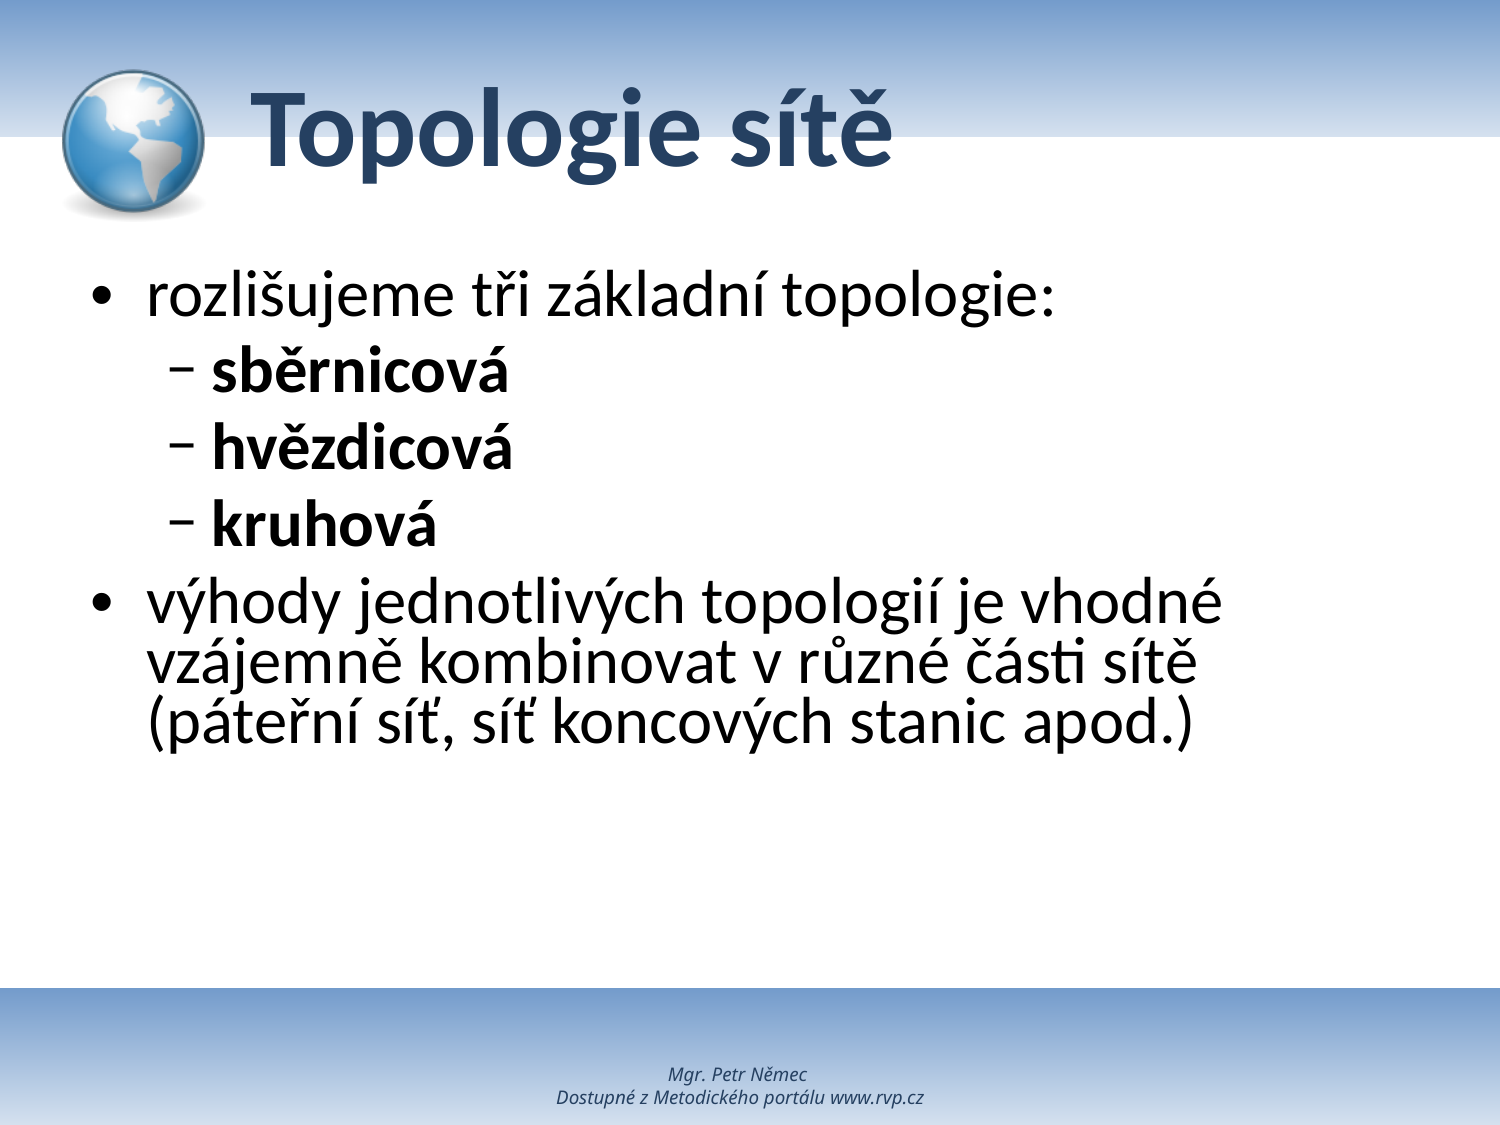

# Topologie sítě
rozlišujeme tři základní topologie:
sběrnicová
hvězdicová
kruhová
výhody jednotlivých topologií je vhodné vzájemně kombinovat v různé části sítě (páteřní síť, síť koncových stanic apod.)